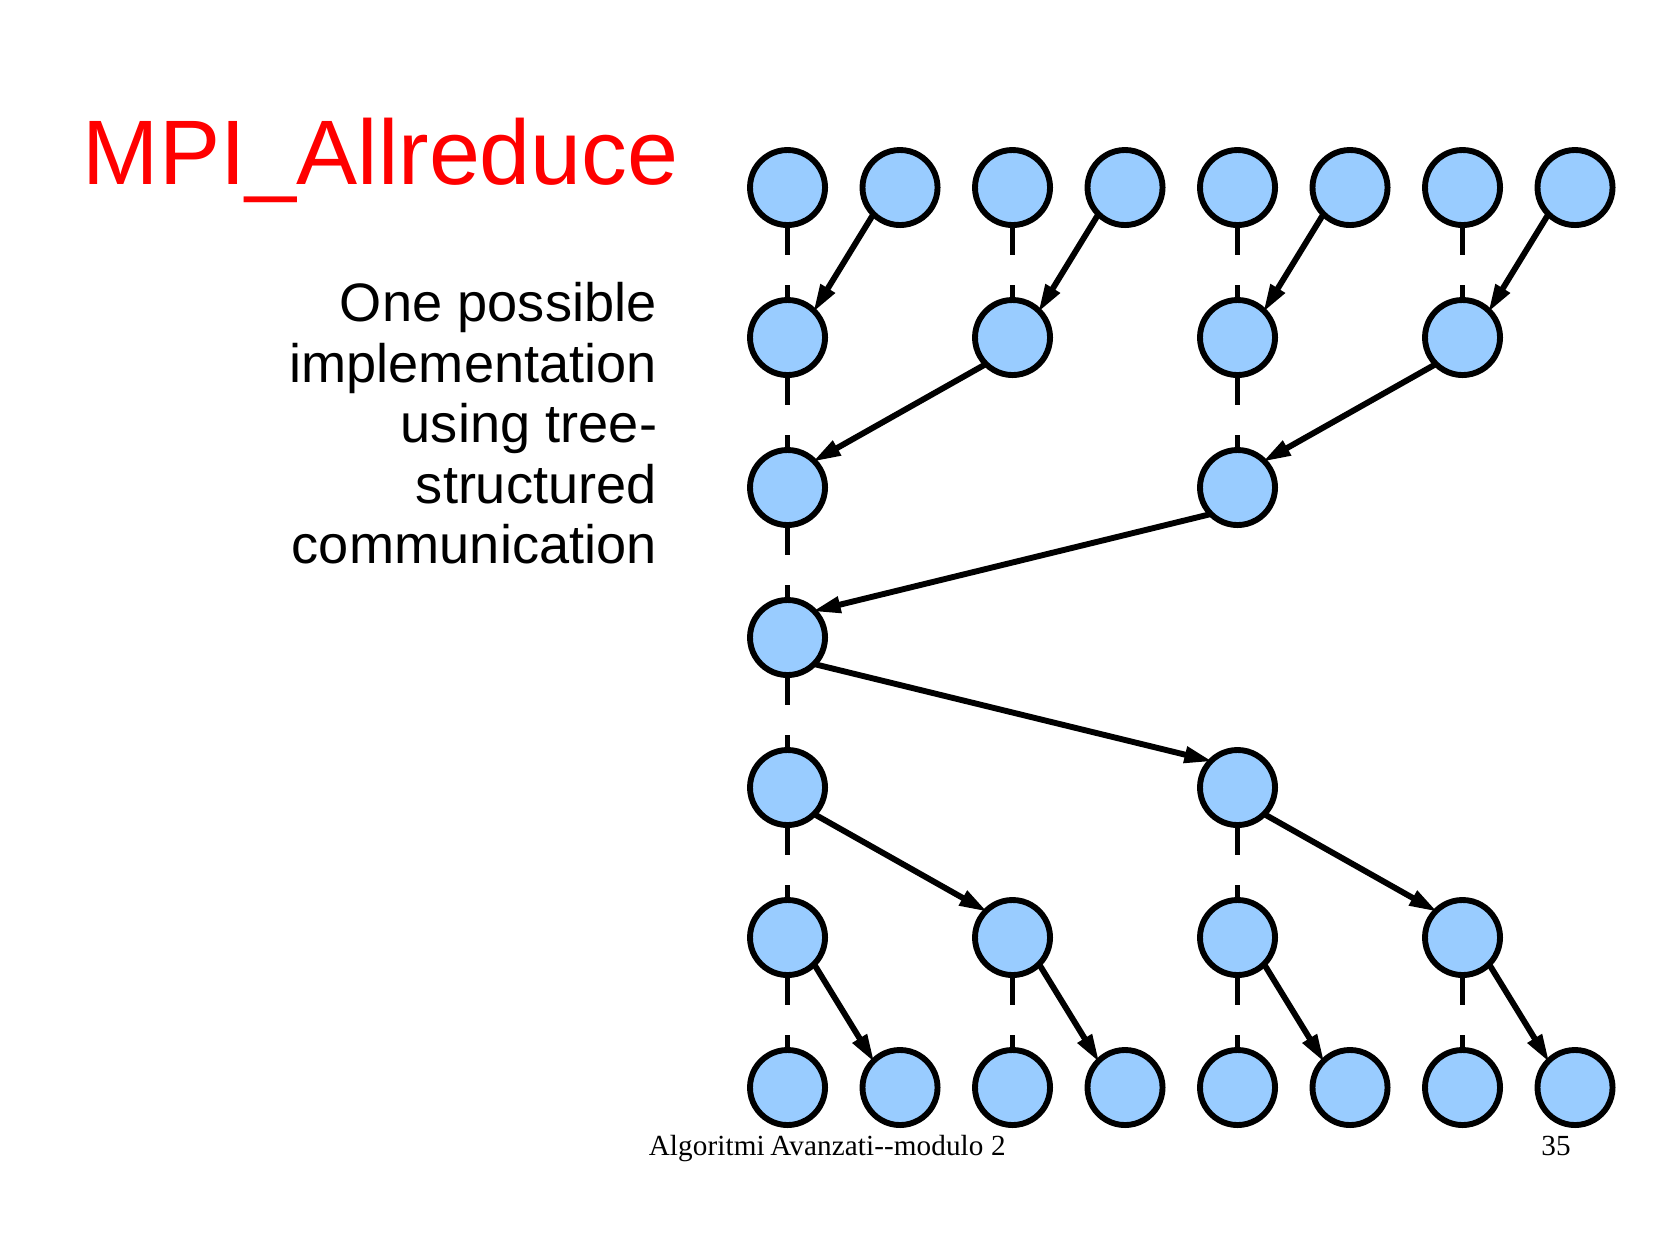

# MPI_Allreduce
One possible implementation using tree-structured communication
Algoritmi Avanzati--modulo 2
35